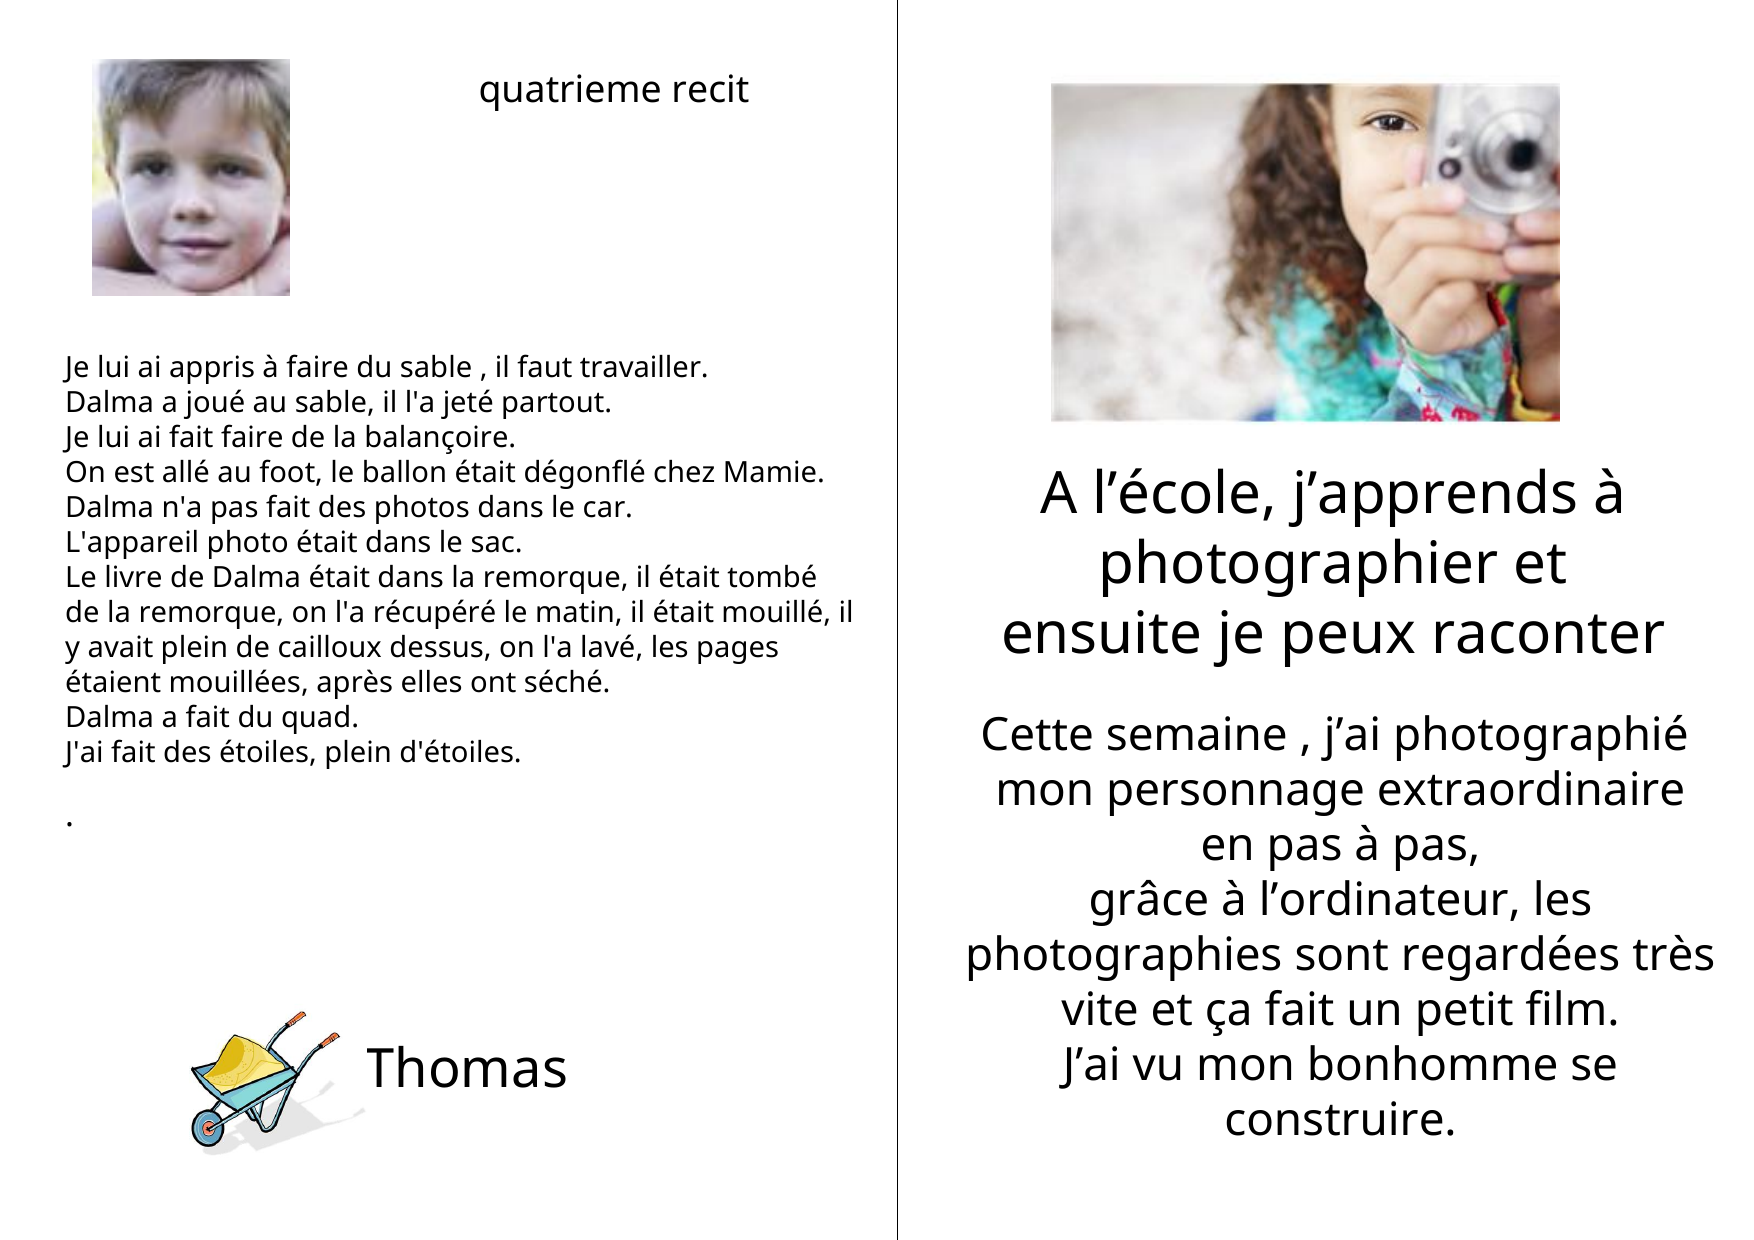

quatrieme recit
Je lui ai appris à faire du sable , il faut travailler.
Dalma a joué au sable, il l'a jeté partout.
Je lui ai fait faire de la balançoire.
On est allé au foot, le ballon était dégonflé chez Mamie.
Dalma n'a pas fait des photos dans le car.
L'appareil photo était dans le sac.
Le livre de Dalma était dans la remorque, il était tombé de la remorque, on l'a récupéré le matin, il était mouillé, il y avait plein de cailloux dessus, on l'a lavé, les pages étaient mouillées, après elles ont séché.
Dalma a fait du quad.
J'ai fait des étoiles, plein d'étoiles.
.
A l’école, j’apprends à
photographier et
ensuite je peux raconter
Cette semaine , j’ai photographié
mon personnage extraordinaire en pas à pas,
grâce à l’ordinateur, les photographies sont regardées très vite et ça fait un petit film.
J’ai vu mon bonhomme se construire.
Thomas